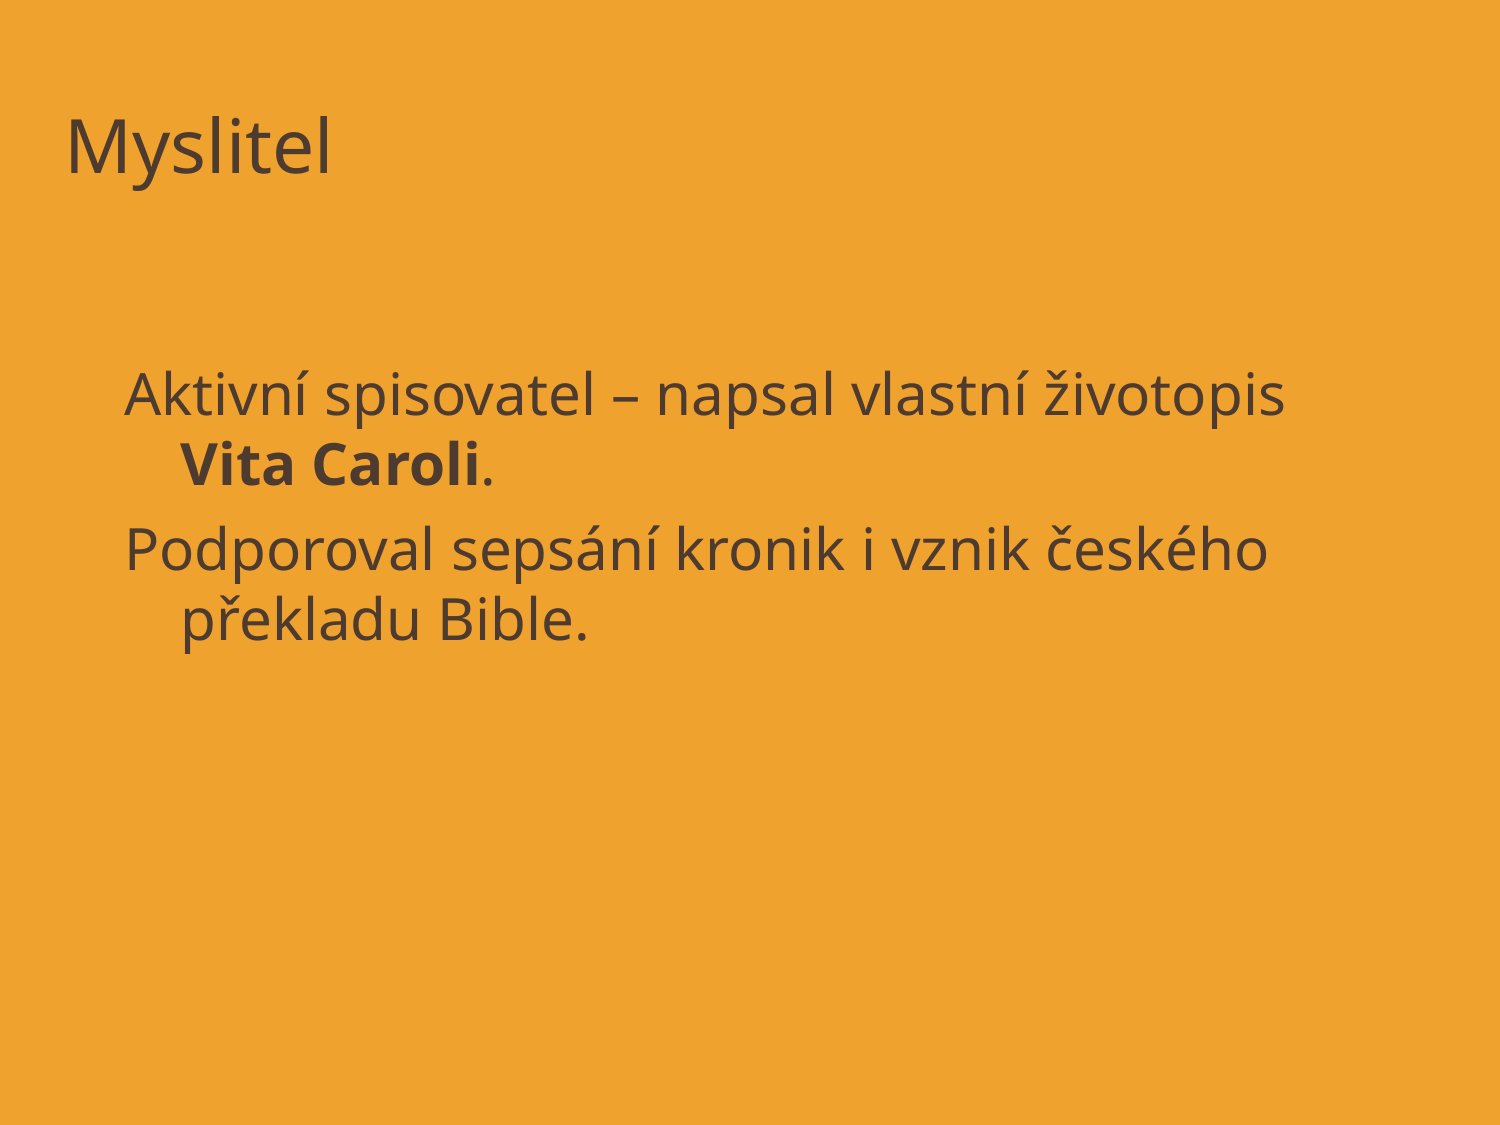

# Myslitel
Aktivní spisovatel – napsal vlastní životopis Vita Caroli.
Podporoval sepsání kronik i vznik českého překladu Bible.